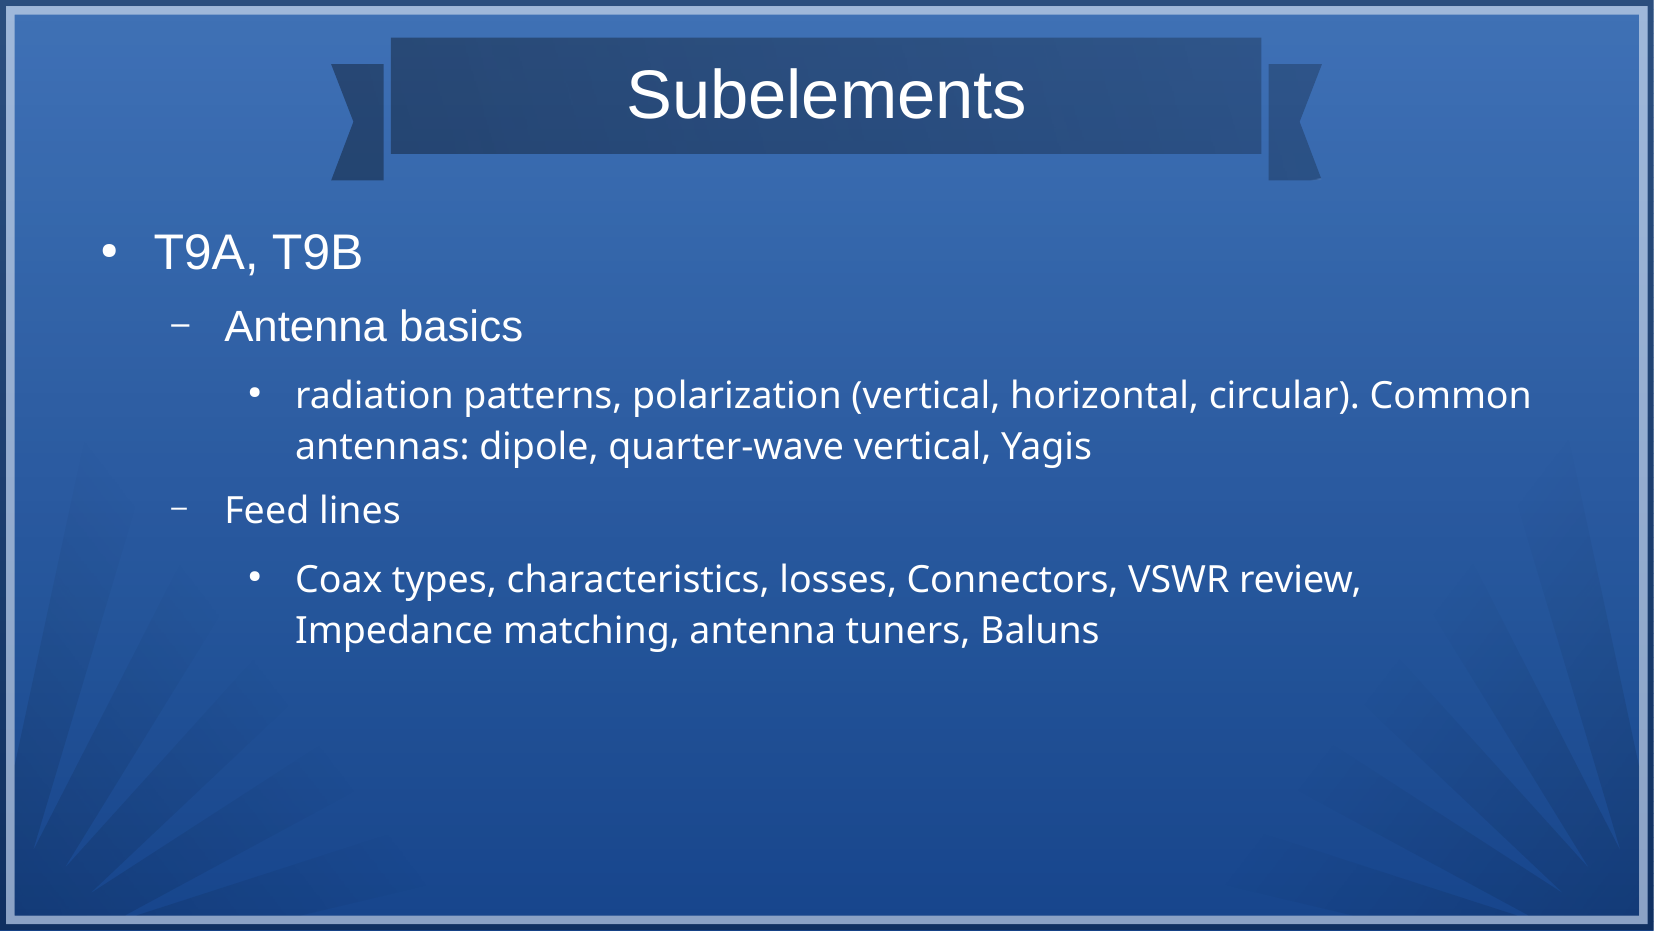

# Subelements
T9A, T9B
Antenna basics
radiation patterns, polarization (vertical, horizontal, circular). Common antennas: dipole, quarter-wave vertical, Yagis
Feed lines
Coax types, characteristics, losses, Connectors, VSWR review, Impedance matching, antenna tuners, Baluns